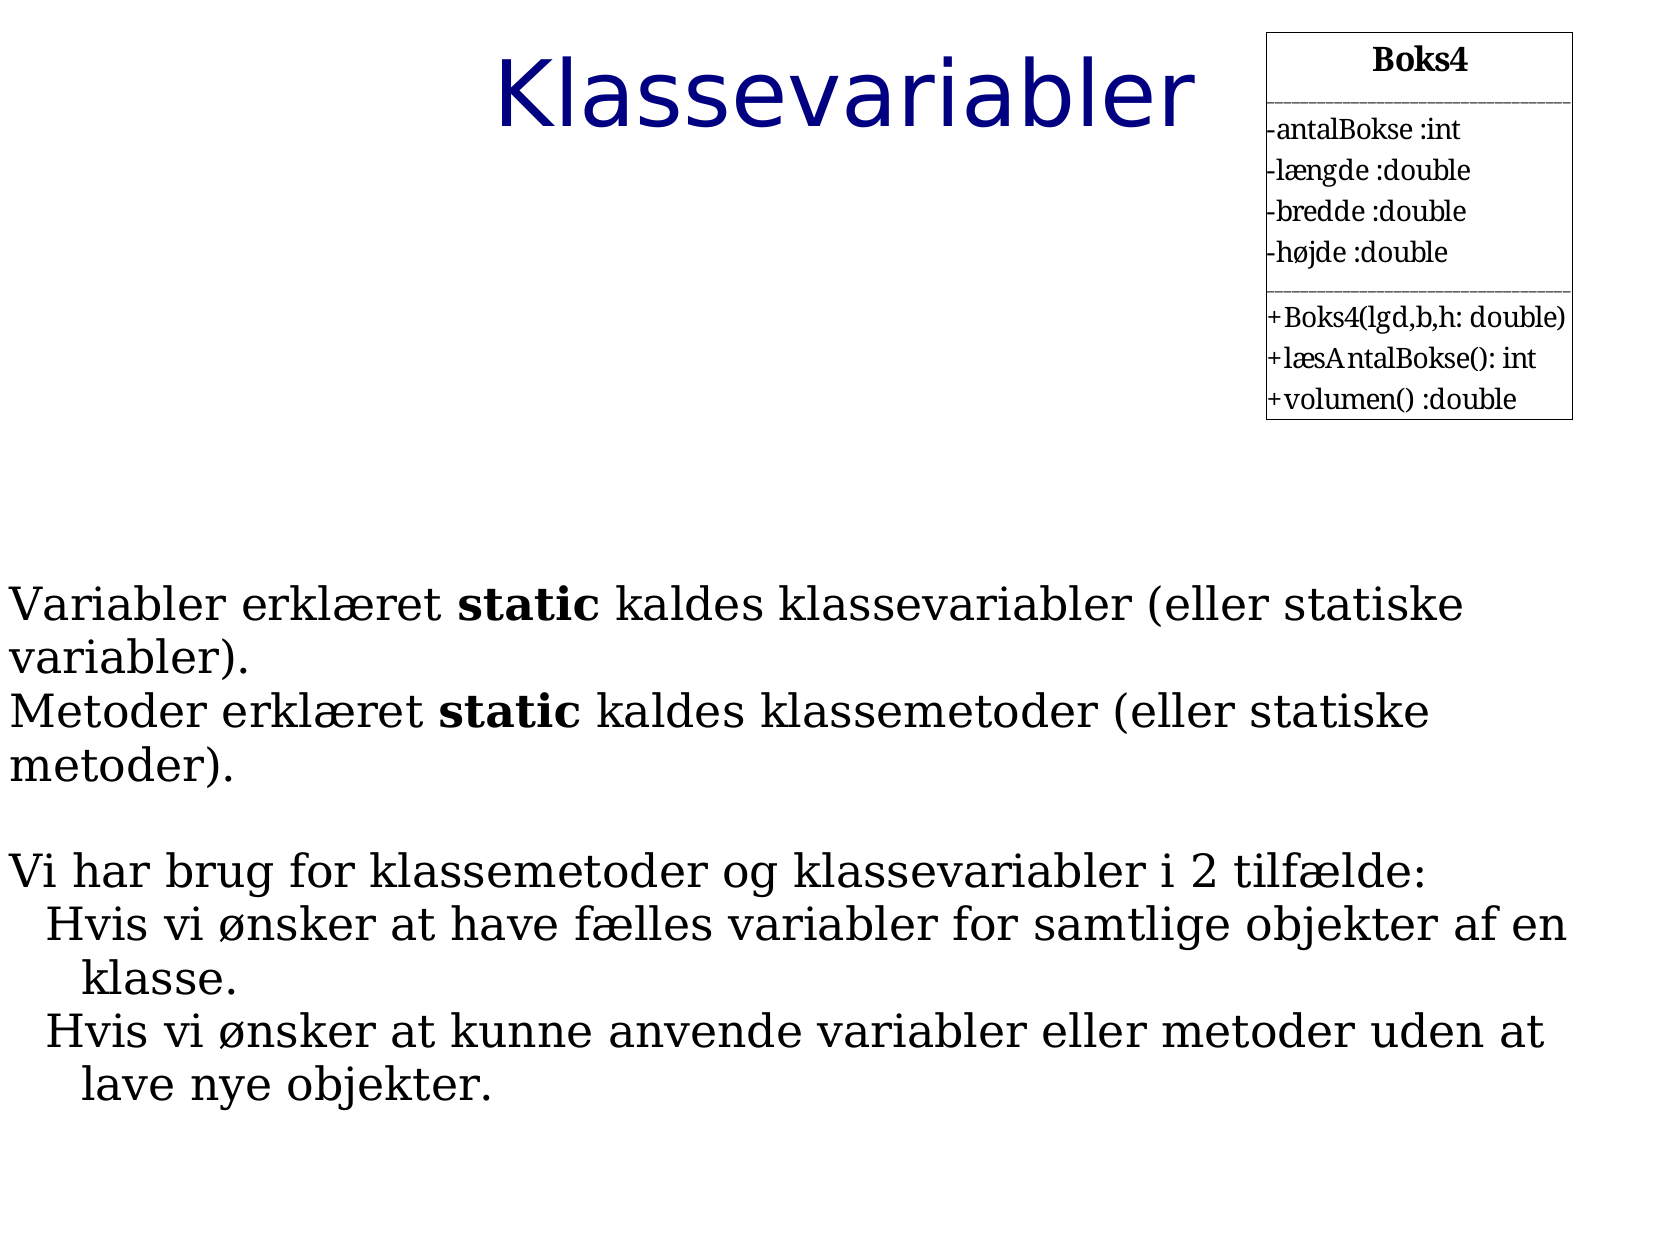

# Klassevariabler
Variabler erklæret static kaldes klassevariabler (eller statiske variabler).
Metoder erklæret static kaldes klassemetoder (eller statiske metoder).
Vi har brug for klassemetoder og klassevariabler i 2 tilfælde:
Hvis vi ønsker at have fælles variabler for samtlige objekter af en klasse.
Hvis vi ønsker at kunne anvende variabler eller metoder uden at lave nye objekter.